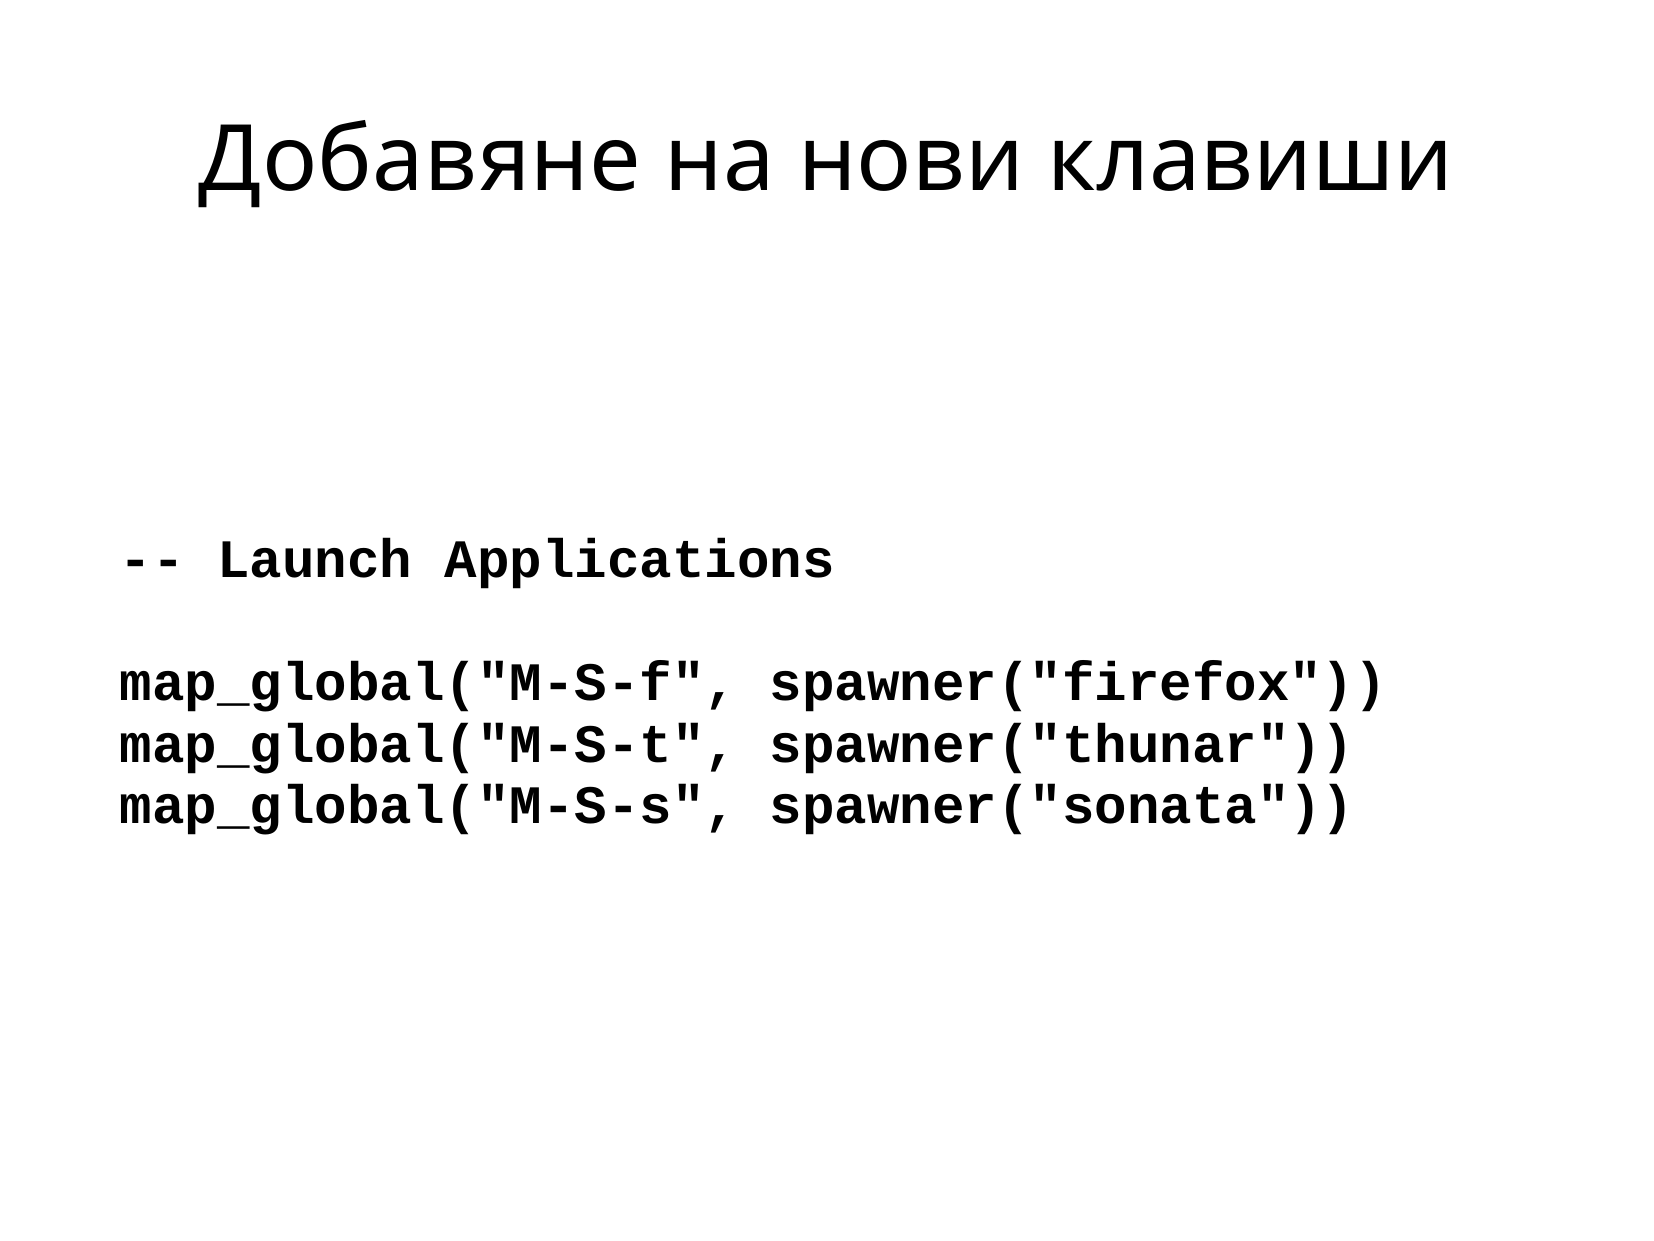

# Добавяне на нови клавиши
-- Launch Applications
map_global("M-S-f", spawner("firefox"))
map_global("M-S-t", spawner("thunar"))
map_global("M-S-s", spawner("sonata"))